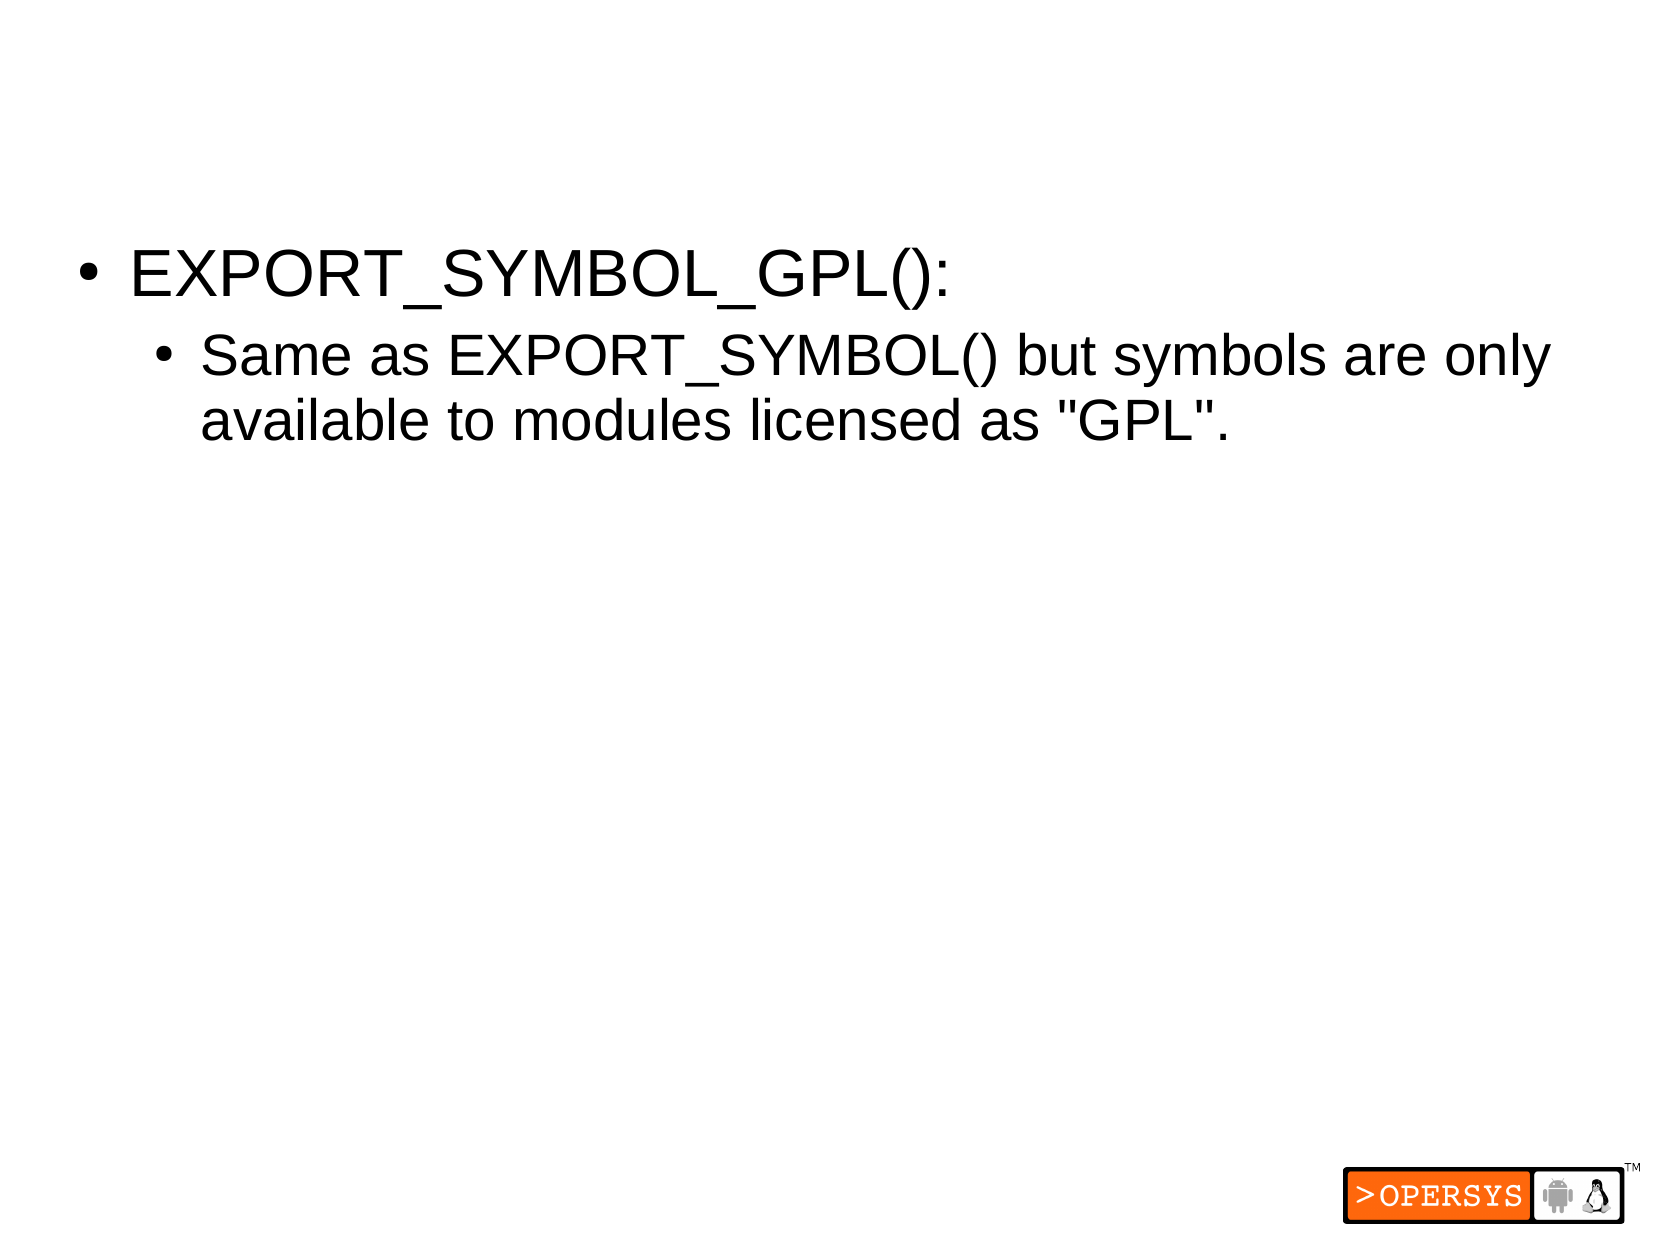

# EXPORT_SYMBOL_GPL():
Same as EXPORT_SYMBOL() but symbols are only available to modules licensed as "GPL".